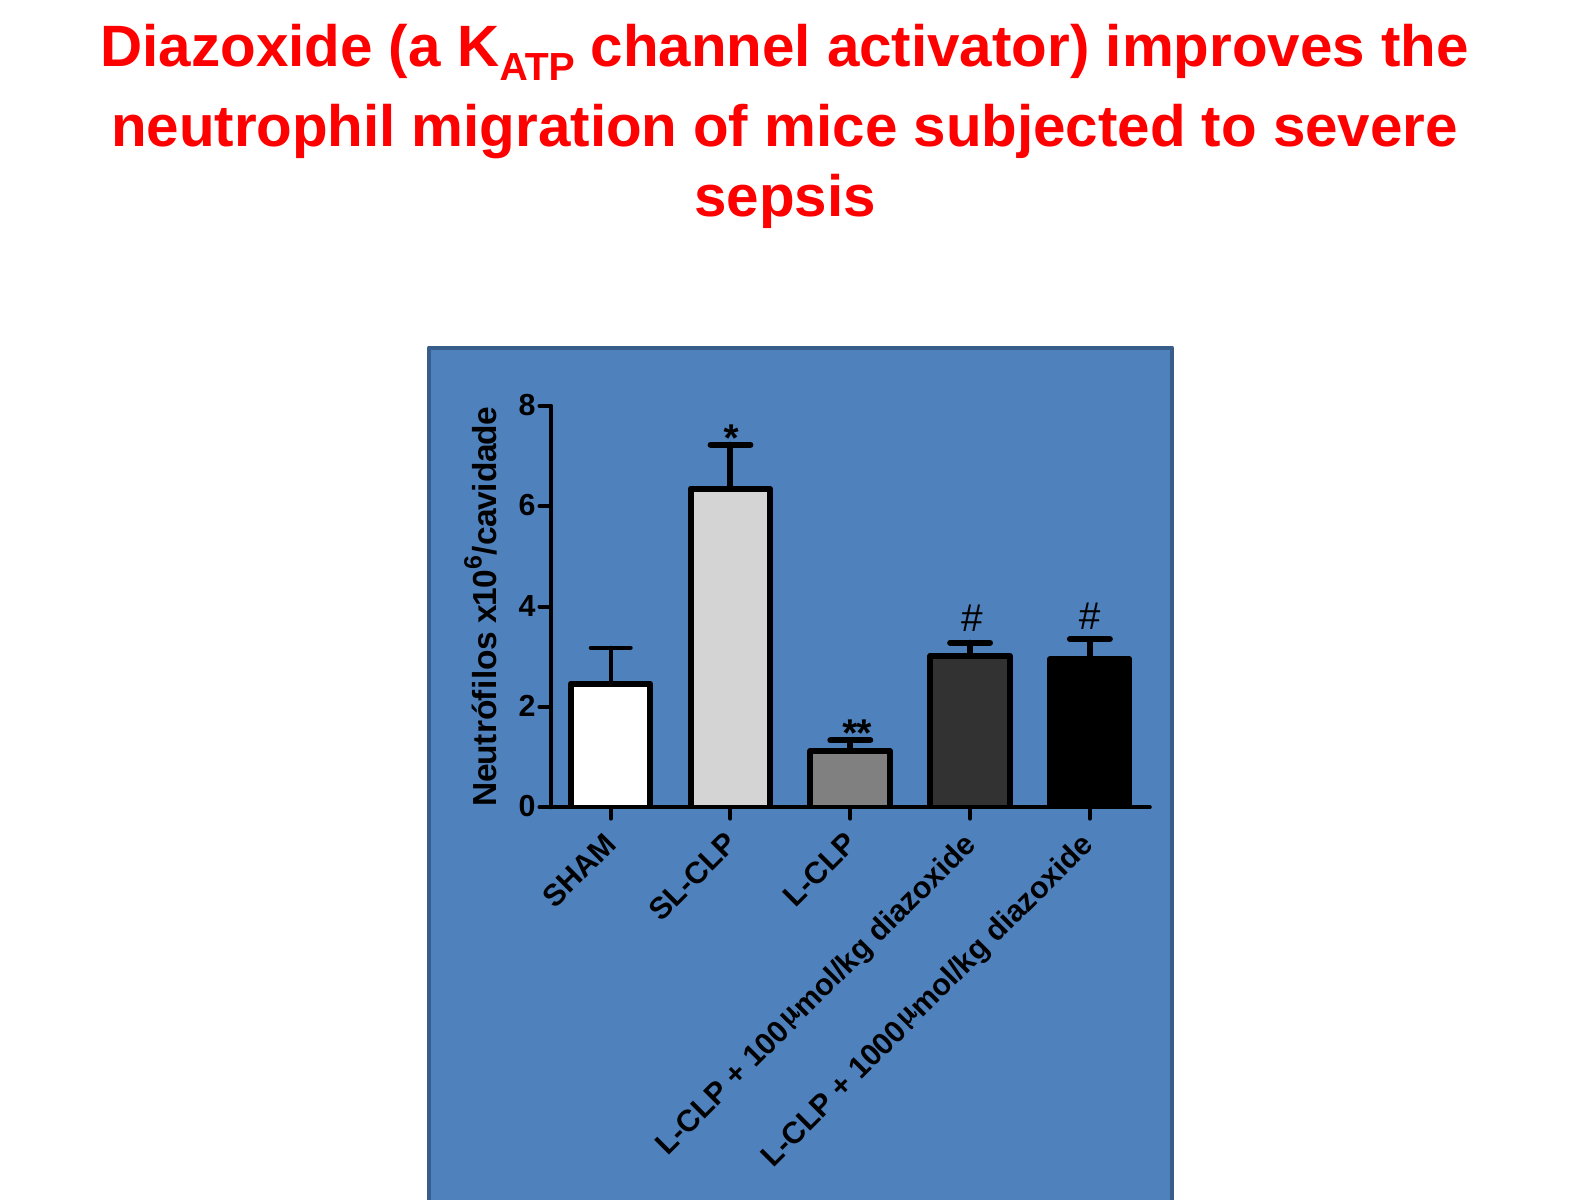

Diazoxide (a KATP channel activator) improves the neutrophil migration of mice subjected to severe sepsis